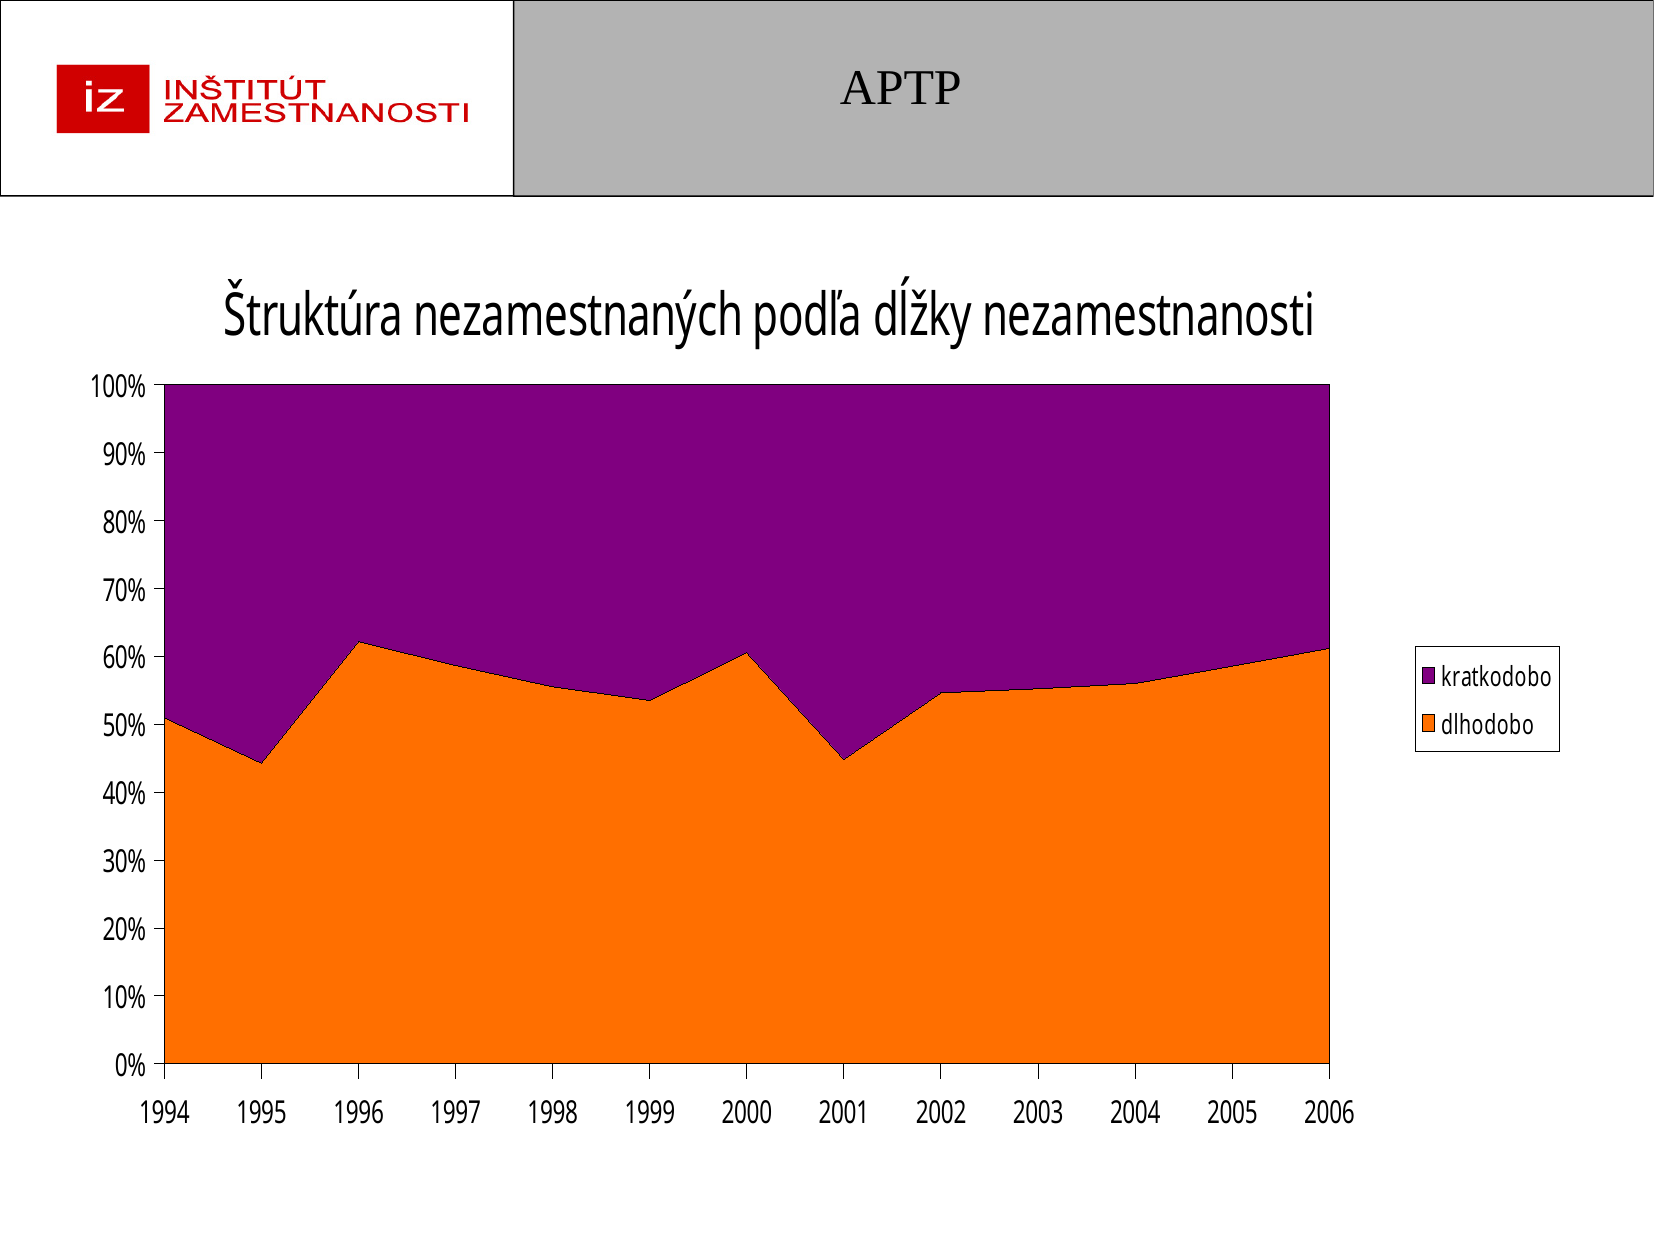

APTP
#
### Chart: Štruktúra nezamestnaných podľa dĺžky nezamestnanosti
| Category | dlhodobo | kratkodobo |
|---|---|---|
| 1994 | 3164.0 | 3044.0 |
| 1995 | 2874.0 | 3614.0 |
| 1996 | 3338.0 | 2031.0 |
| 1997 | 3022.0 | 2129.0 |
| 1998 | 3195.0 | 2559.0 |
| 1999 | 3489.0 | 3031.0 |
| 2000 | 5185.0 | 3379.0 |
| 2001 | 5135.0 | 6317.0 |
| 2002 | 5780.0 | 4802.0 |
| 2003 | 5391.0 | 4370.0 |
| 2004 | 5539.0 | 4351.0 |
| 2005 | 5135.0 | 3634.0 |
| 2006 | 4265.0 | 2707.0 |